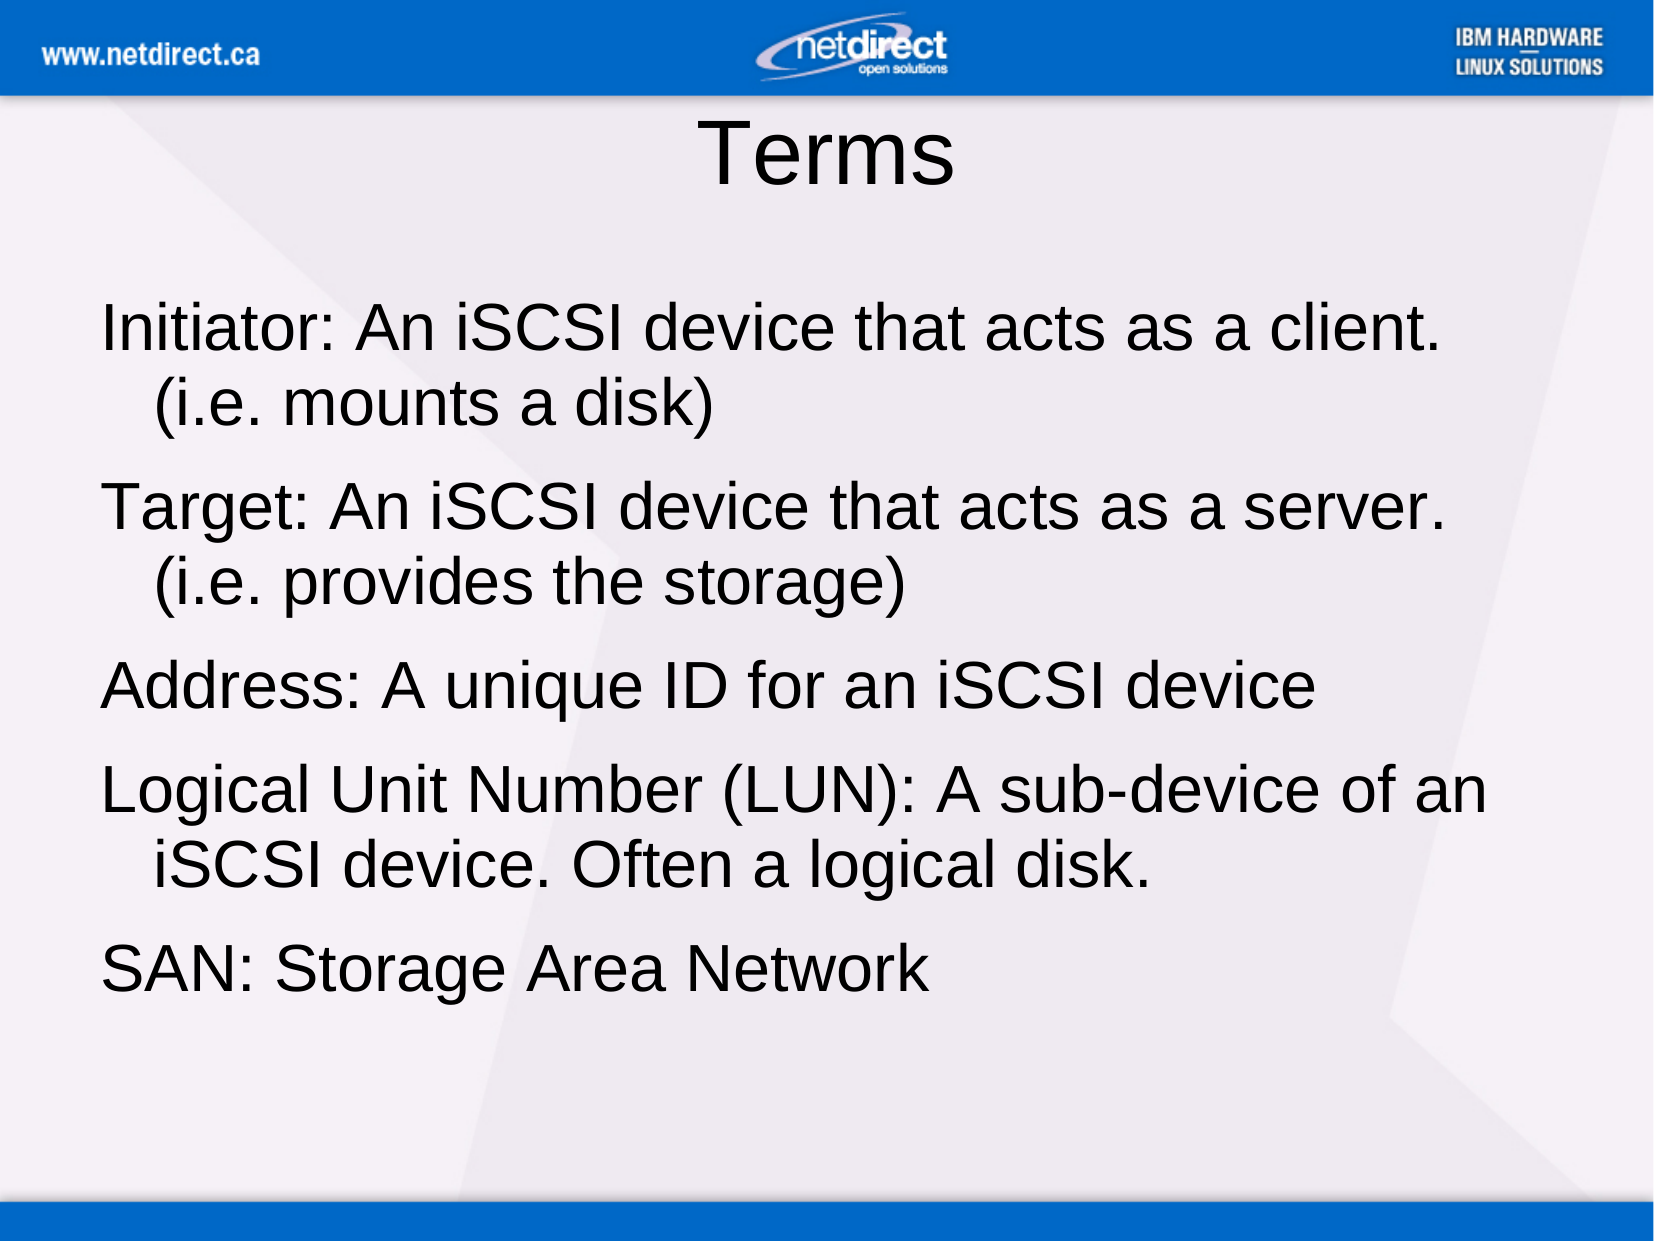

# Terms
Initiator: An iSCSI device that acts as a client. (i.e. mounts a disk)
Target: An iSCSI device that acts as a server. (i.e. provides the storage)
Address: A unique ID for an iSCSI device
Logical Unit Number (LUN): A sub-device of an iSCSI device. Often a logical disk.
SAN: Storage Area Network